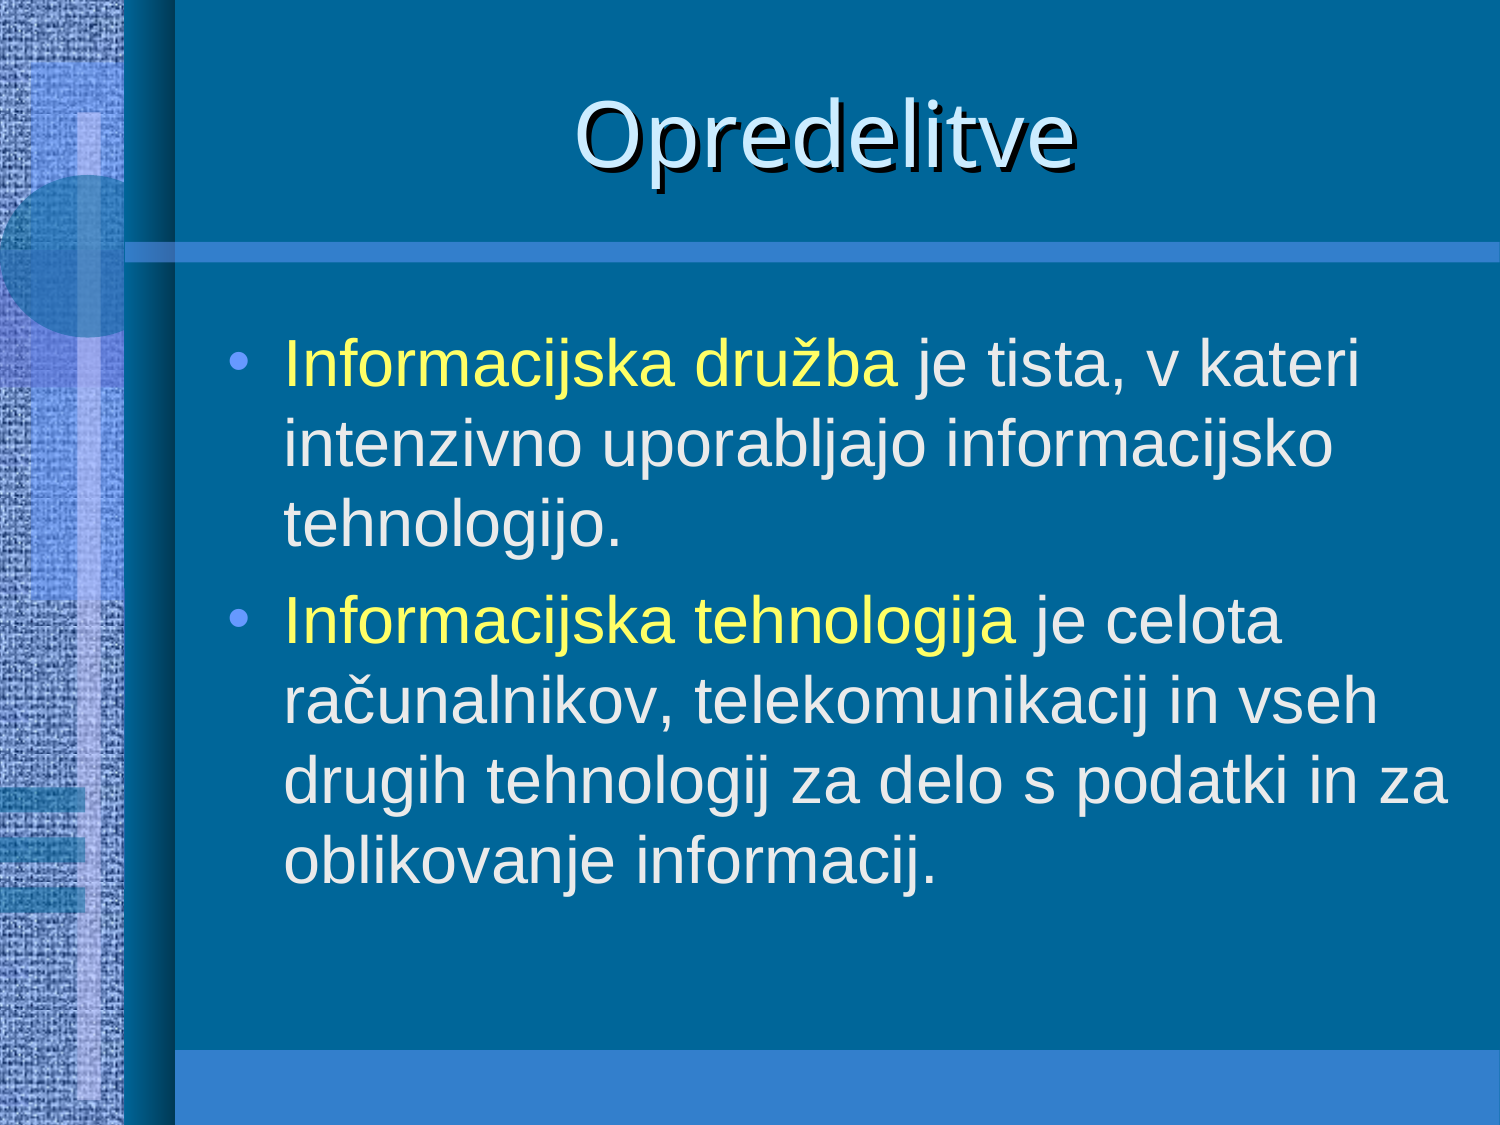

Opredelitve
# Informacijska družba je tista, v kateri intenzivno uporabljajo informacijsko tehnologijo.
Informacijska tehnologija je celota računalnikov, telekomunikacij in vseh drugih tehnologij za delo s podatki in za oblikovanje informacij.